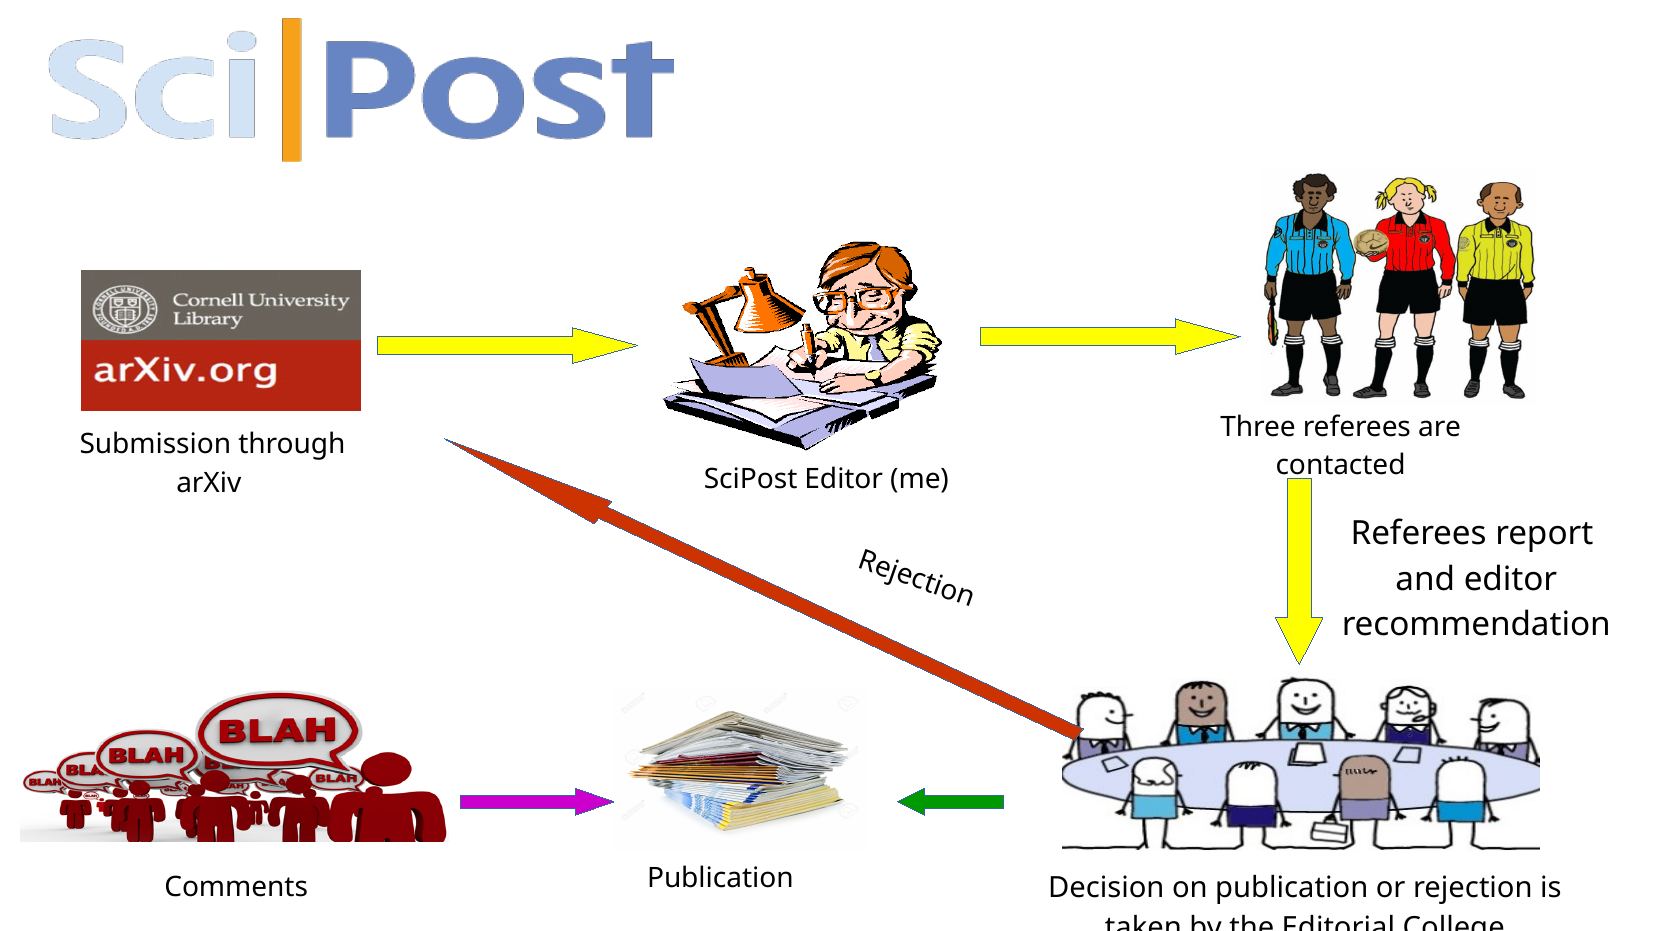

Three referees are contacted
Submission through
arXiv
SciPost Editor (me)
Referees report
and editor recommendation
Rejection
Publication
Comments
Decision on publication or rejection is taken by the Editorial College